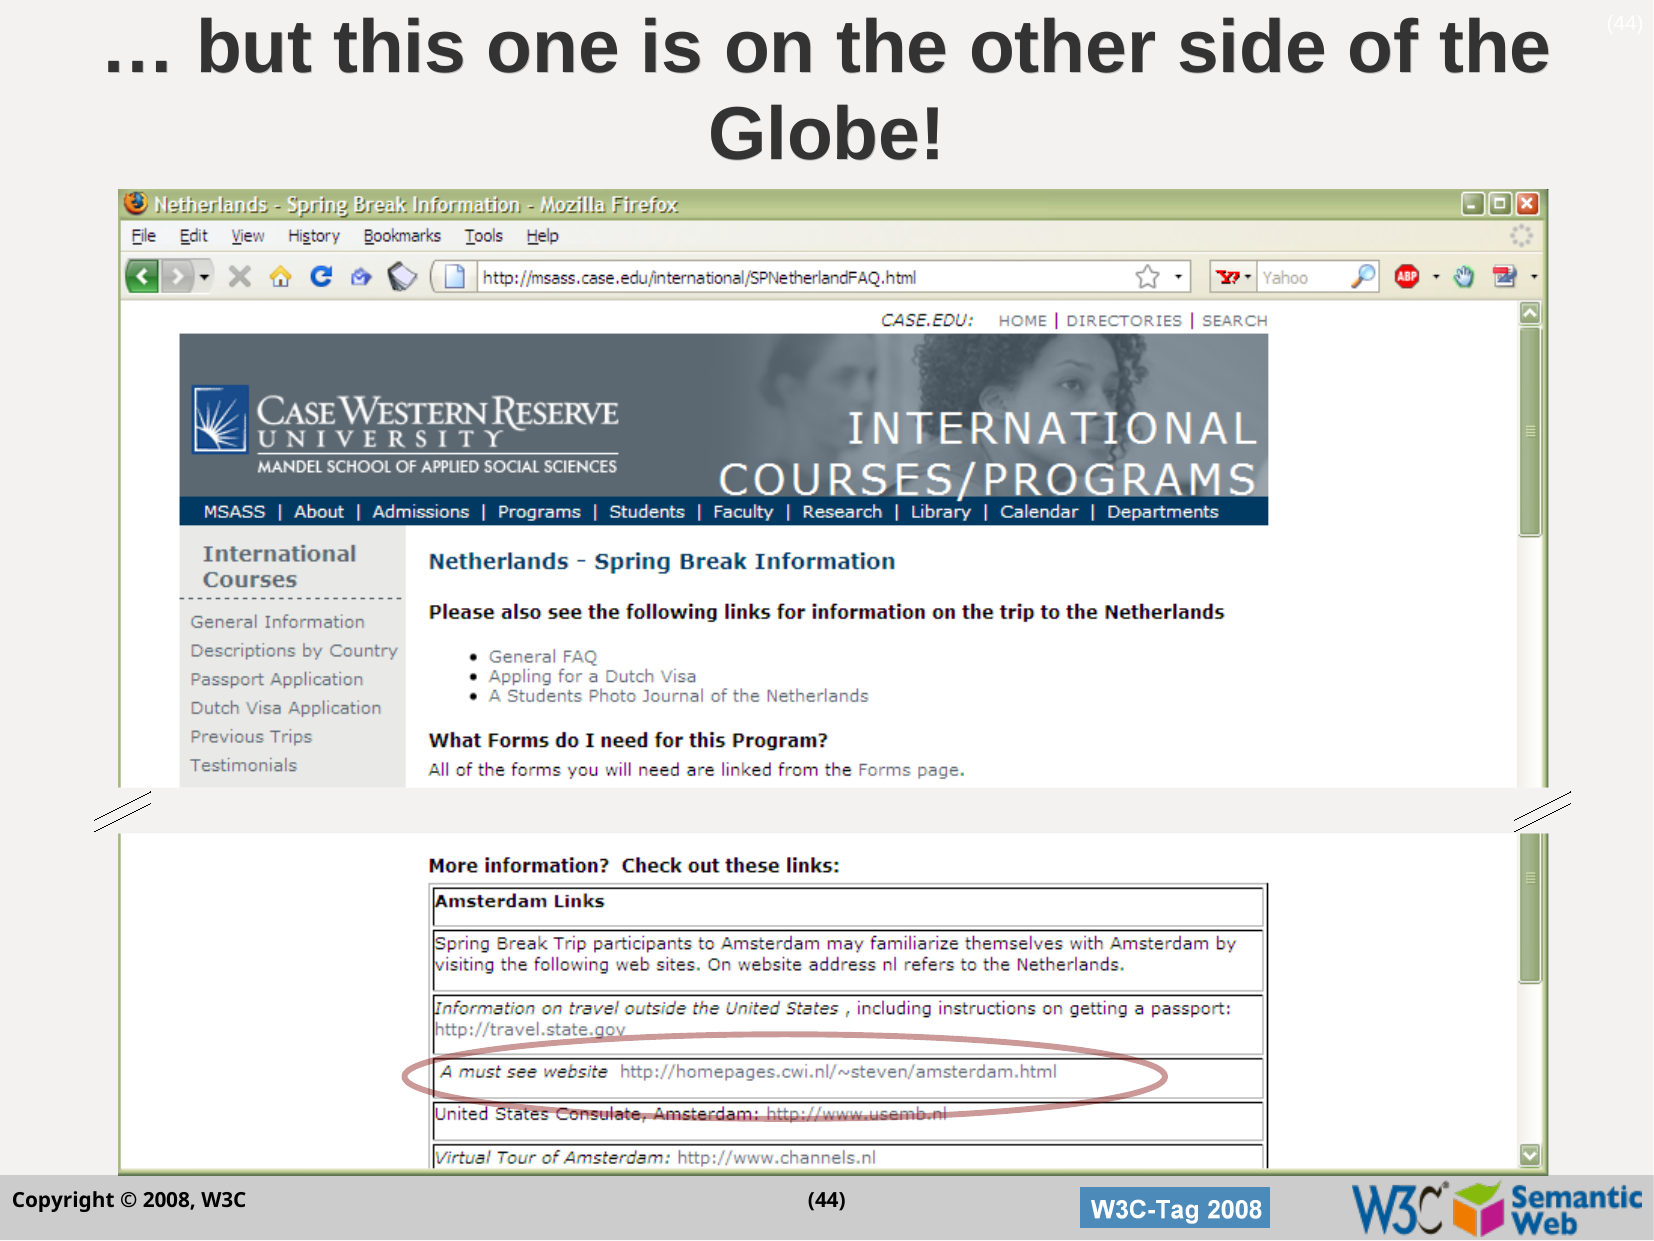

# … but this one is on the other side of the Globe!